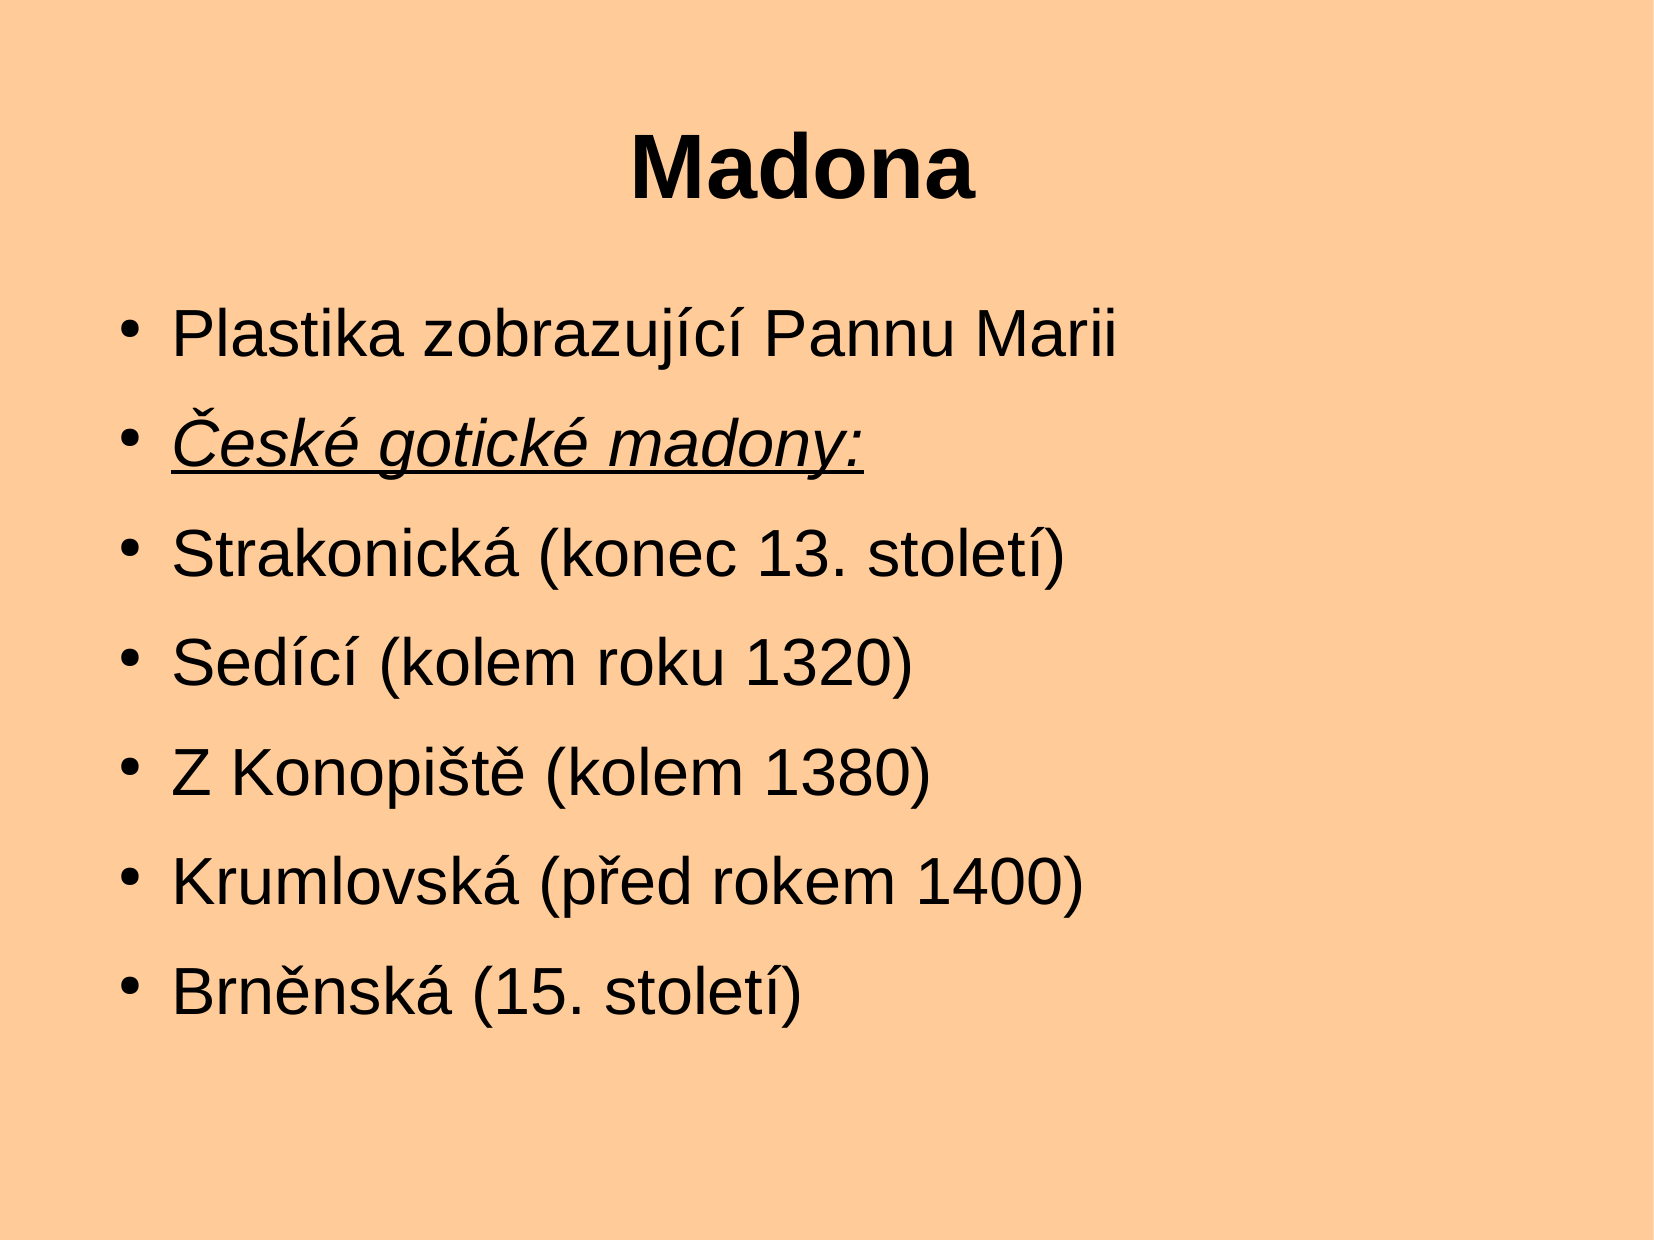

# Madona
Plastika zobrazující Pannu Marii
České gotické madony:
Strakonická (konec 13. století)
Sedící (kolem roku 1320)
Z Konopiště (kolem 1380)
Krumlovská (před rokem 1400)
Brněnská (15. století)